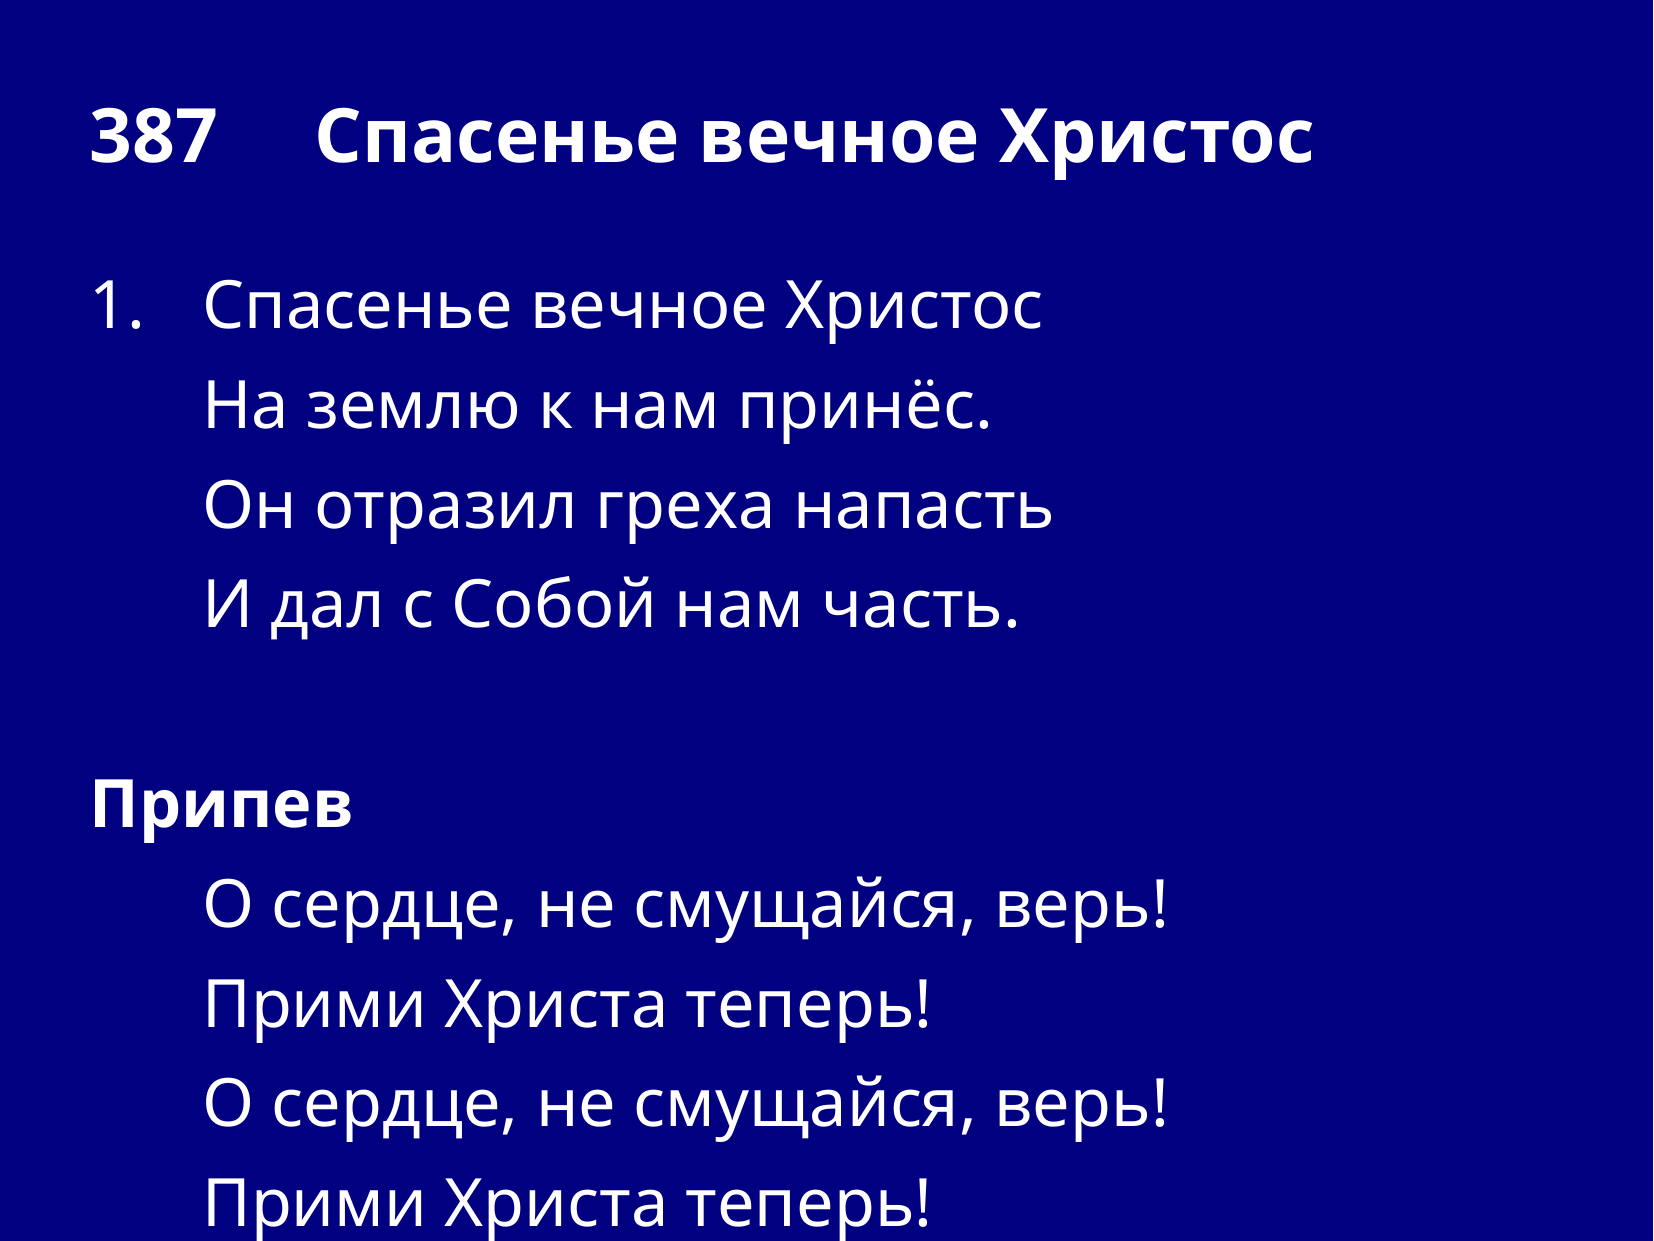

387	Спасенье вечное Христос
1.	Спасенье вечное Христос
	На землю к нам принёс.
	Он отразил греха напасть
	И дал с Собой нам часть.
Припев
	О сердце, не смущайся, верь!
	Прими Христа теперь!
	О сердце, не смущайся, верь!
	Прими Христа теперь!